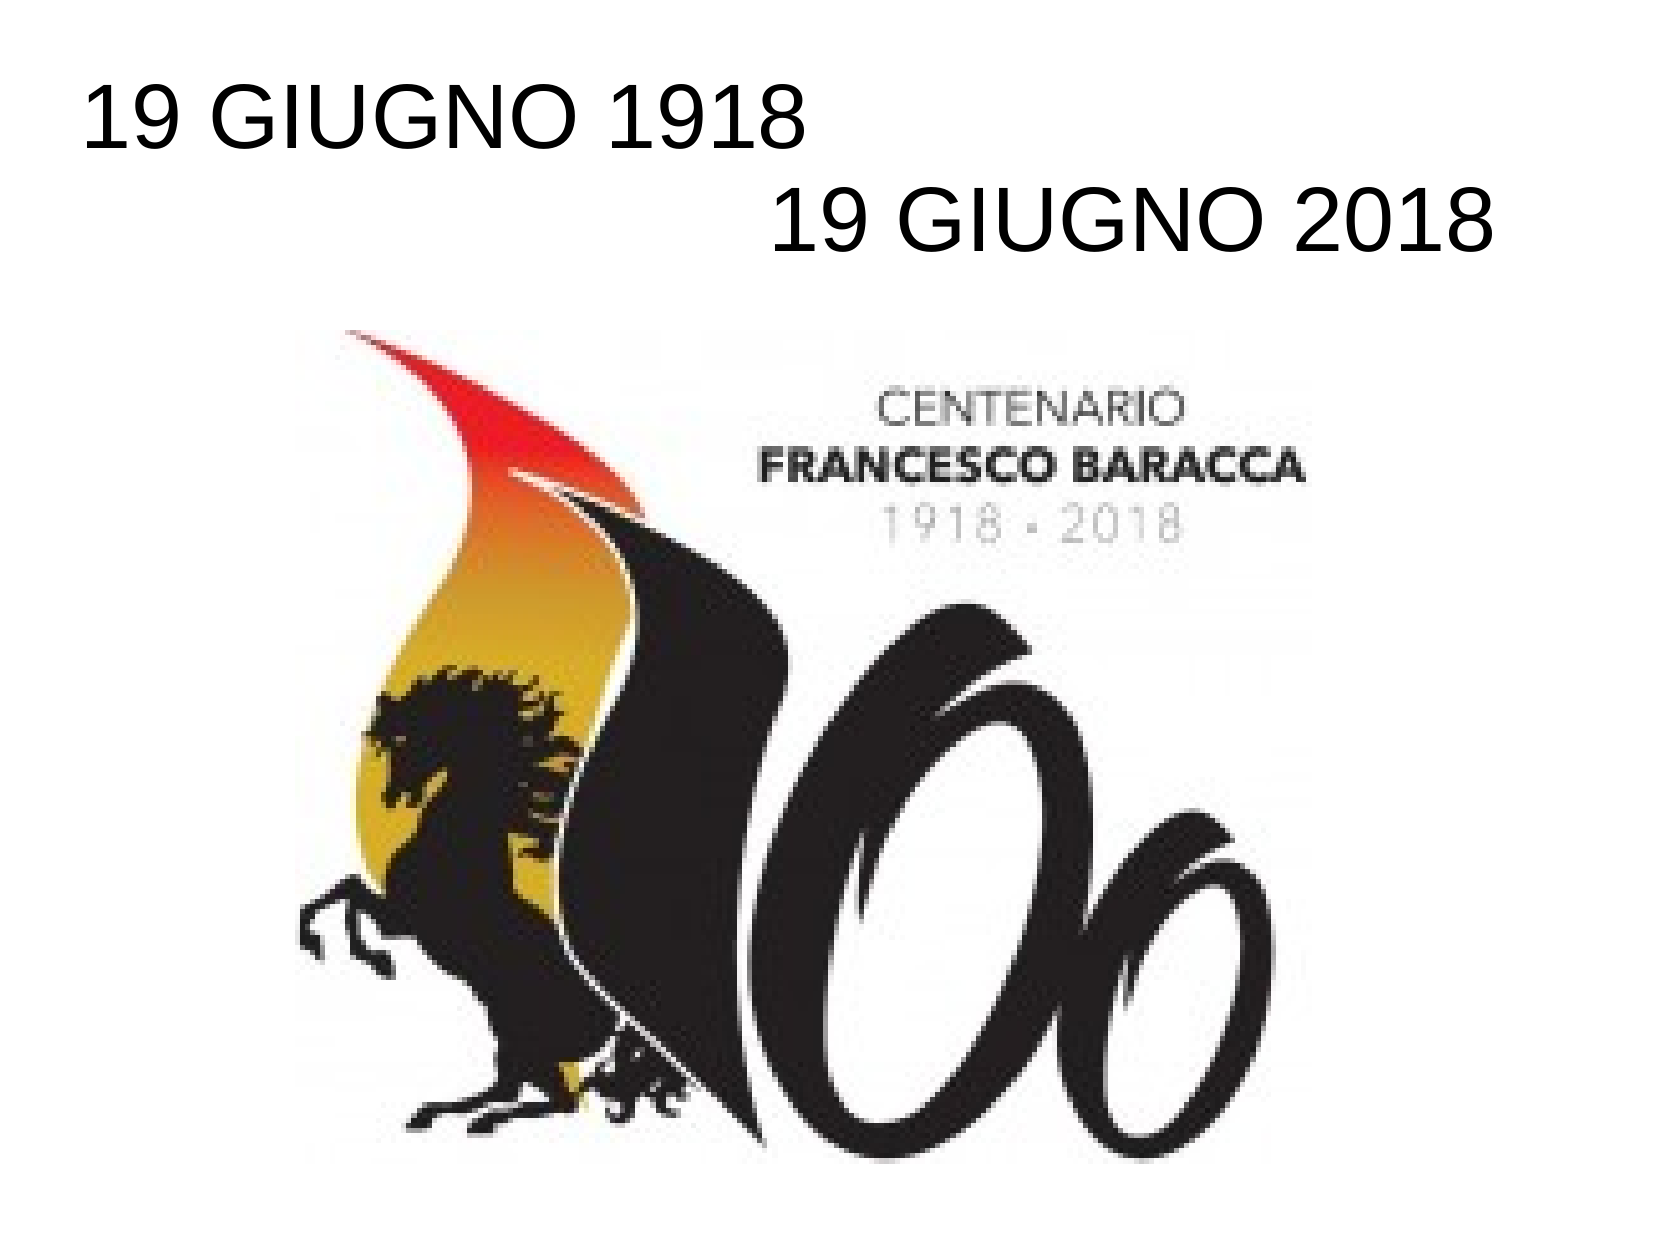

# 19 GIUGNO 1918 19 GIUGNO 2018